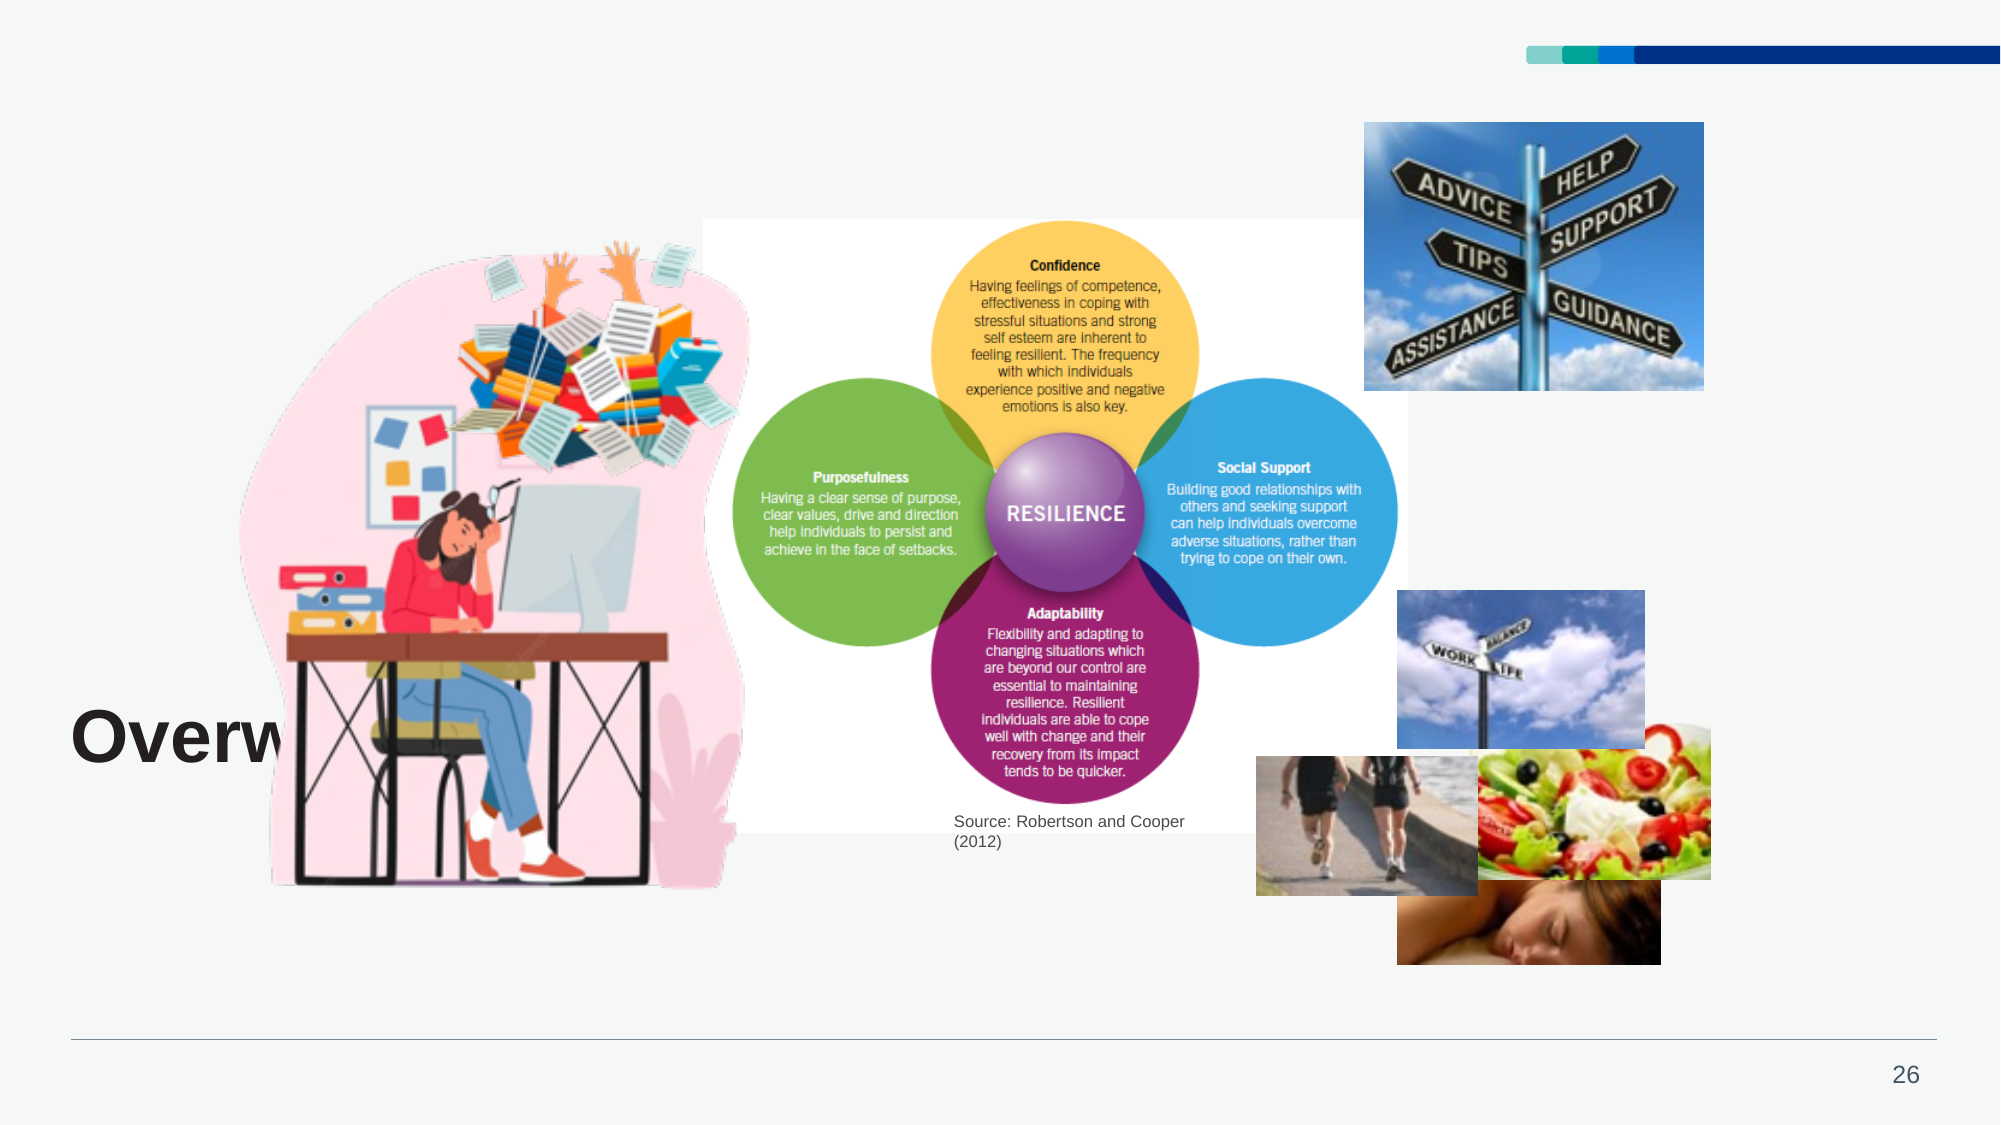

# Overwhelmed!!!
Source: Robertson and Cooper (2012)
Source: Robertson and Cooper (2012)